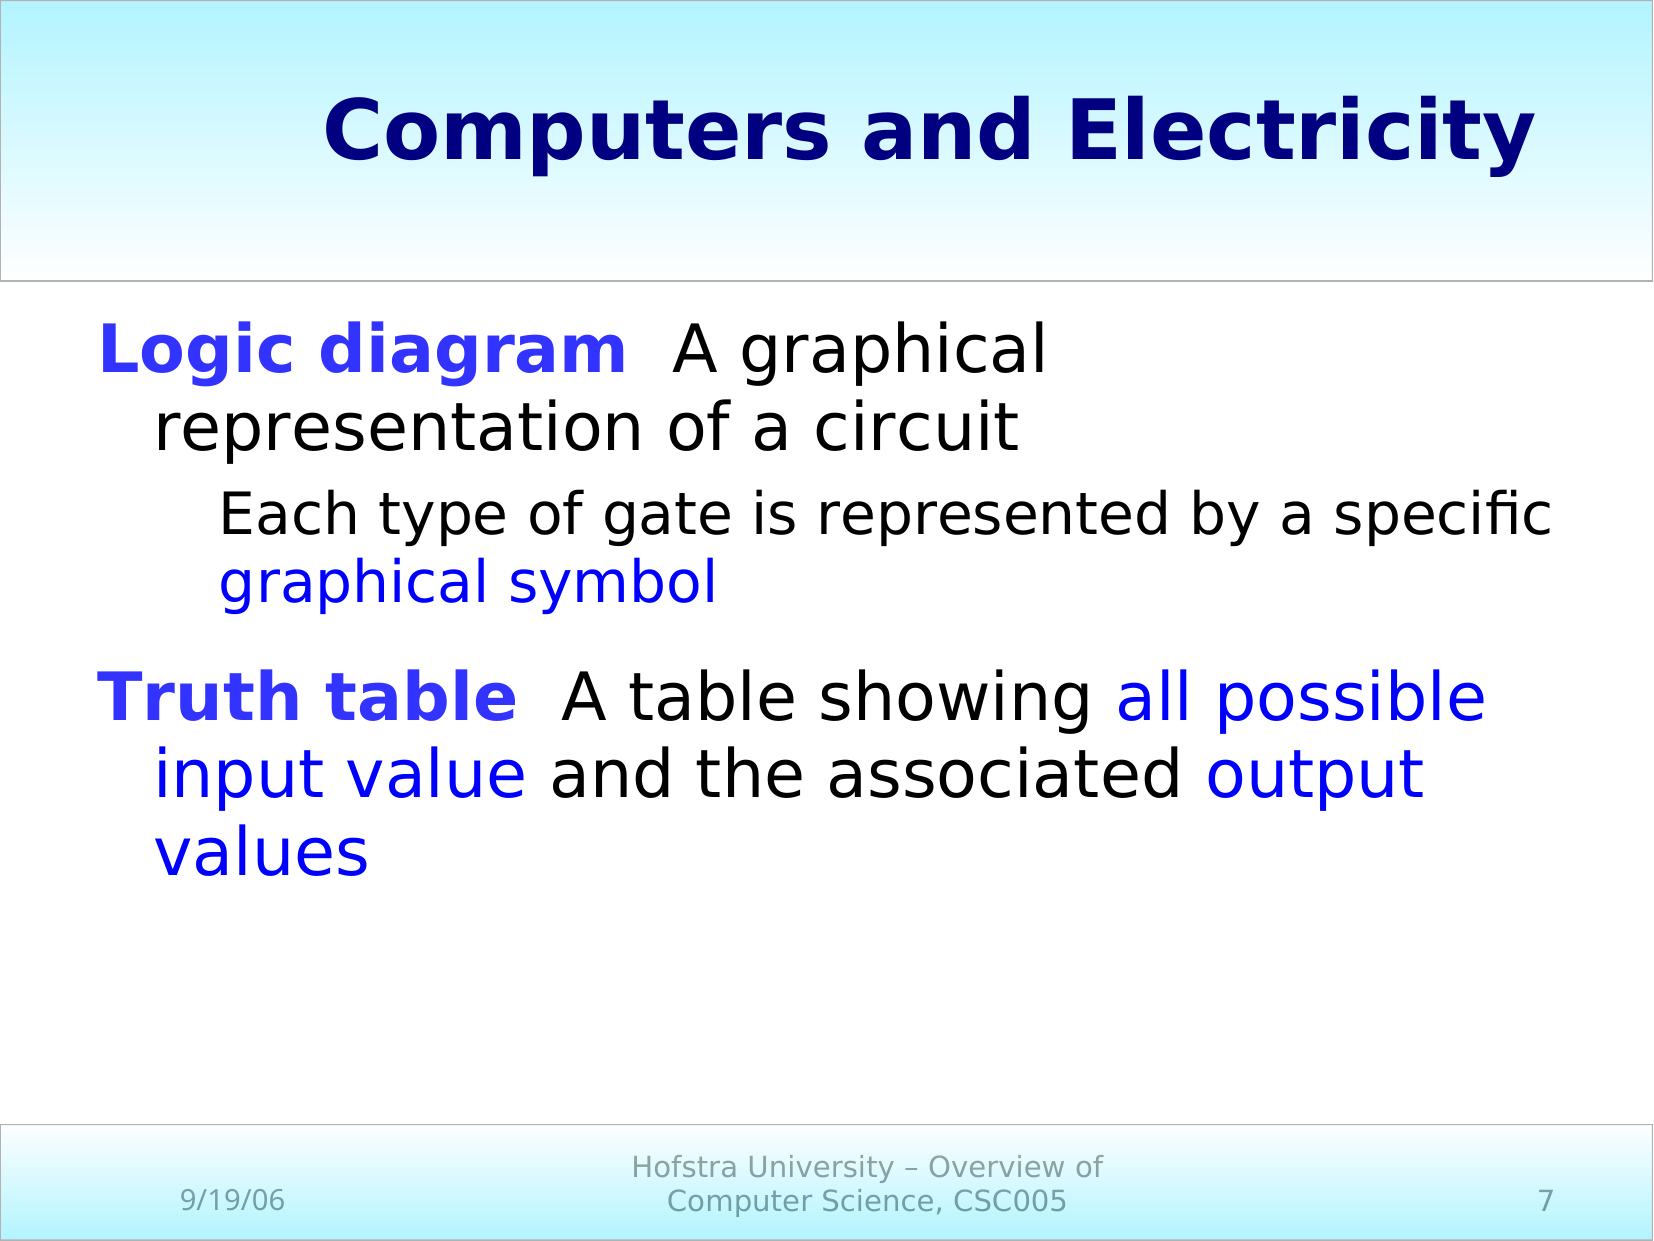

# Computers and Electricity
Logic diagram A graphical representation of a circuit
	Each type of gate is represented by a specific graphical symbol
Truth table A table showing all possible input value and the associated output values
09/27/06
7